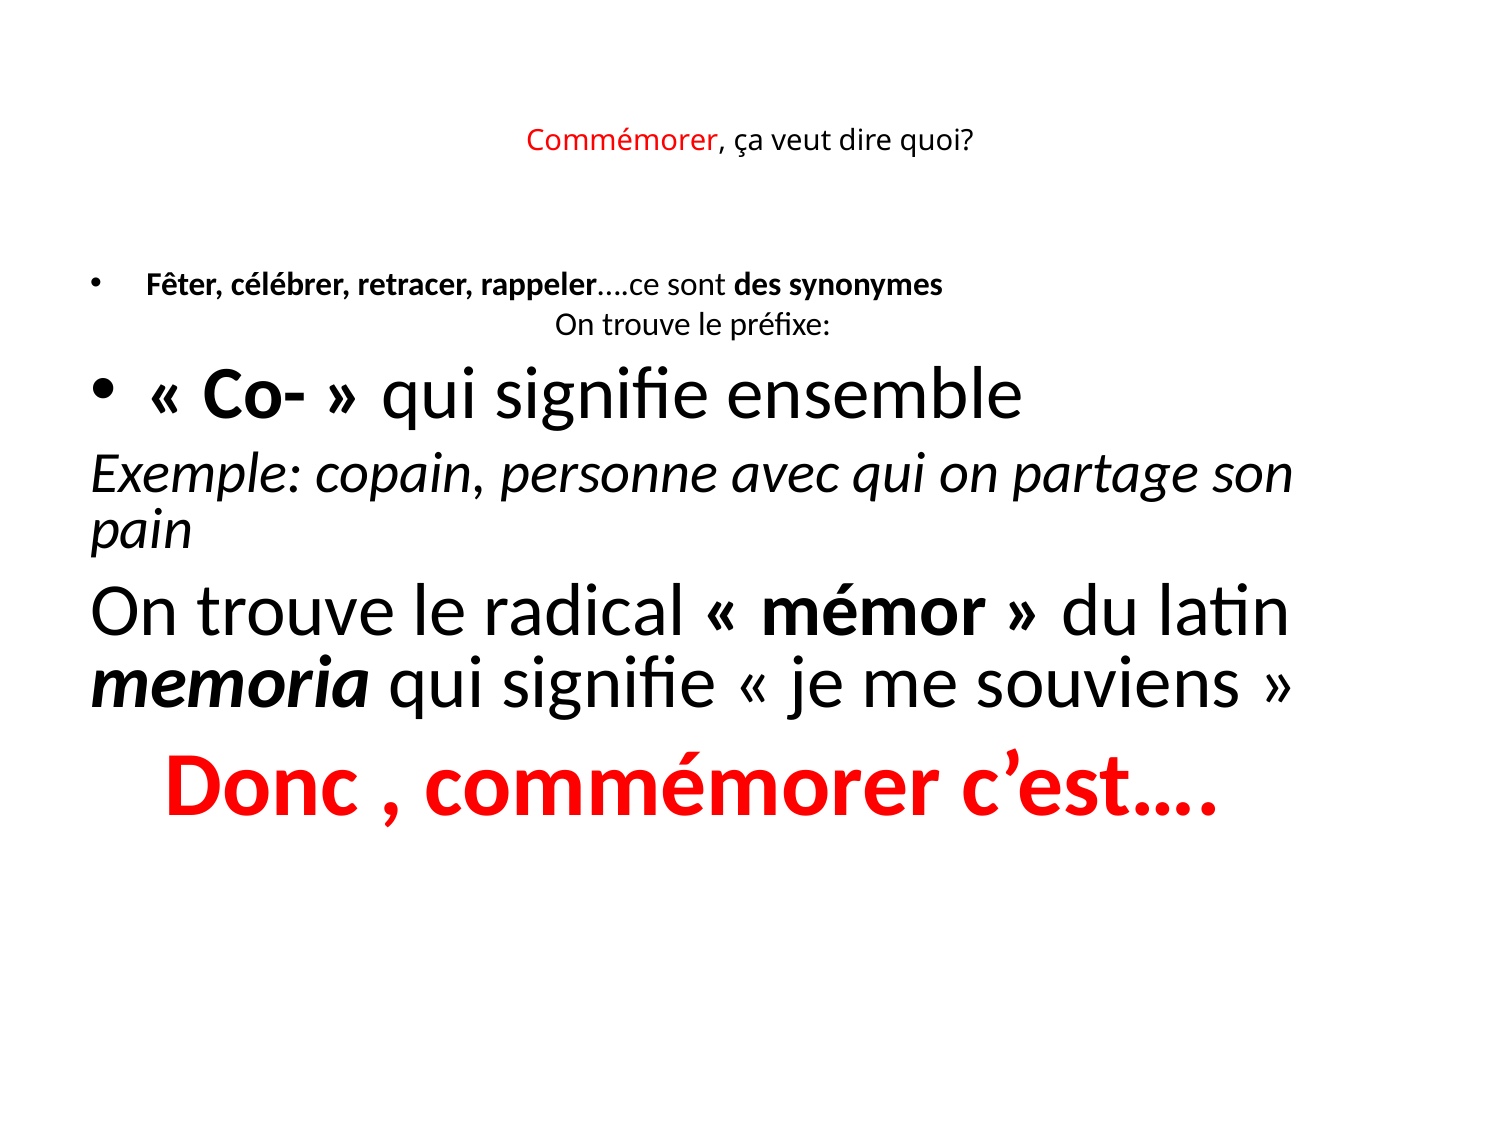

# Commémorer, ça veut dire quoi?
Fêter, célébrer, retracer, rappeler….ce sont des synonymes
On trouve le préfixe:
« Co- » qui signifie ensemble
Exemple: copain, personne avec qui on partage son pain
On trouve le radical « mémor » du latin memoria qui signifie « je me souviens »
Donc , commémorer c’est….